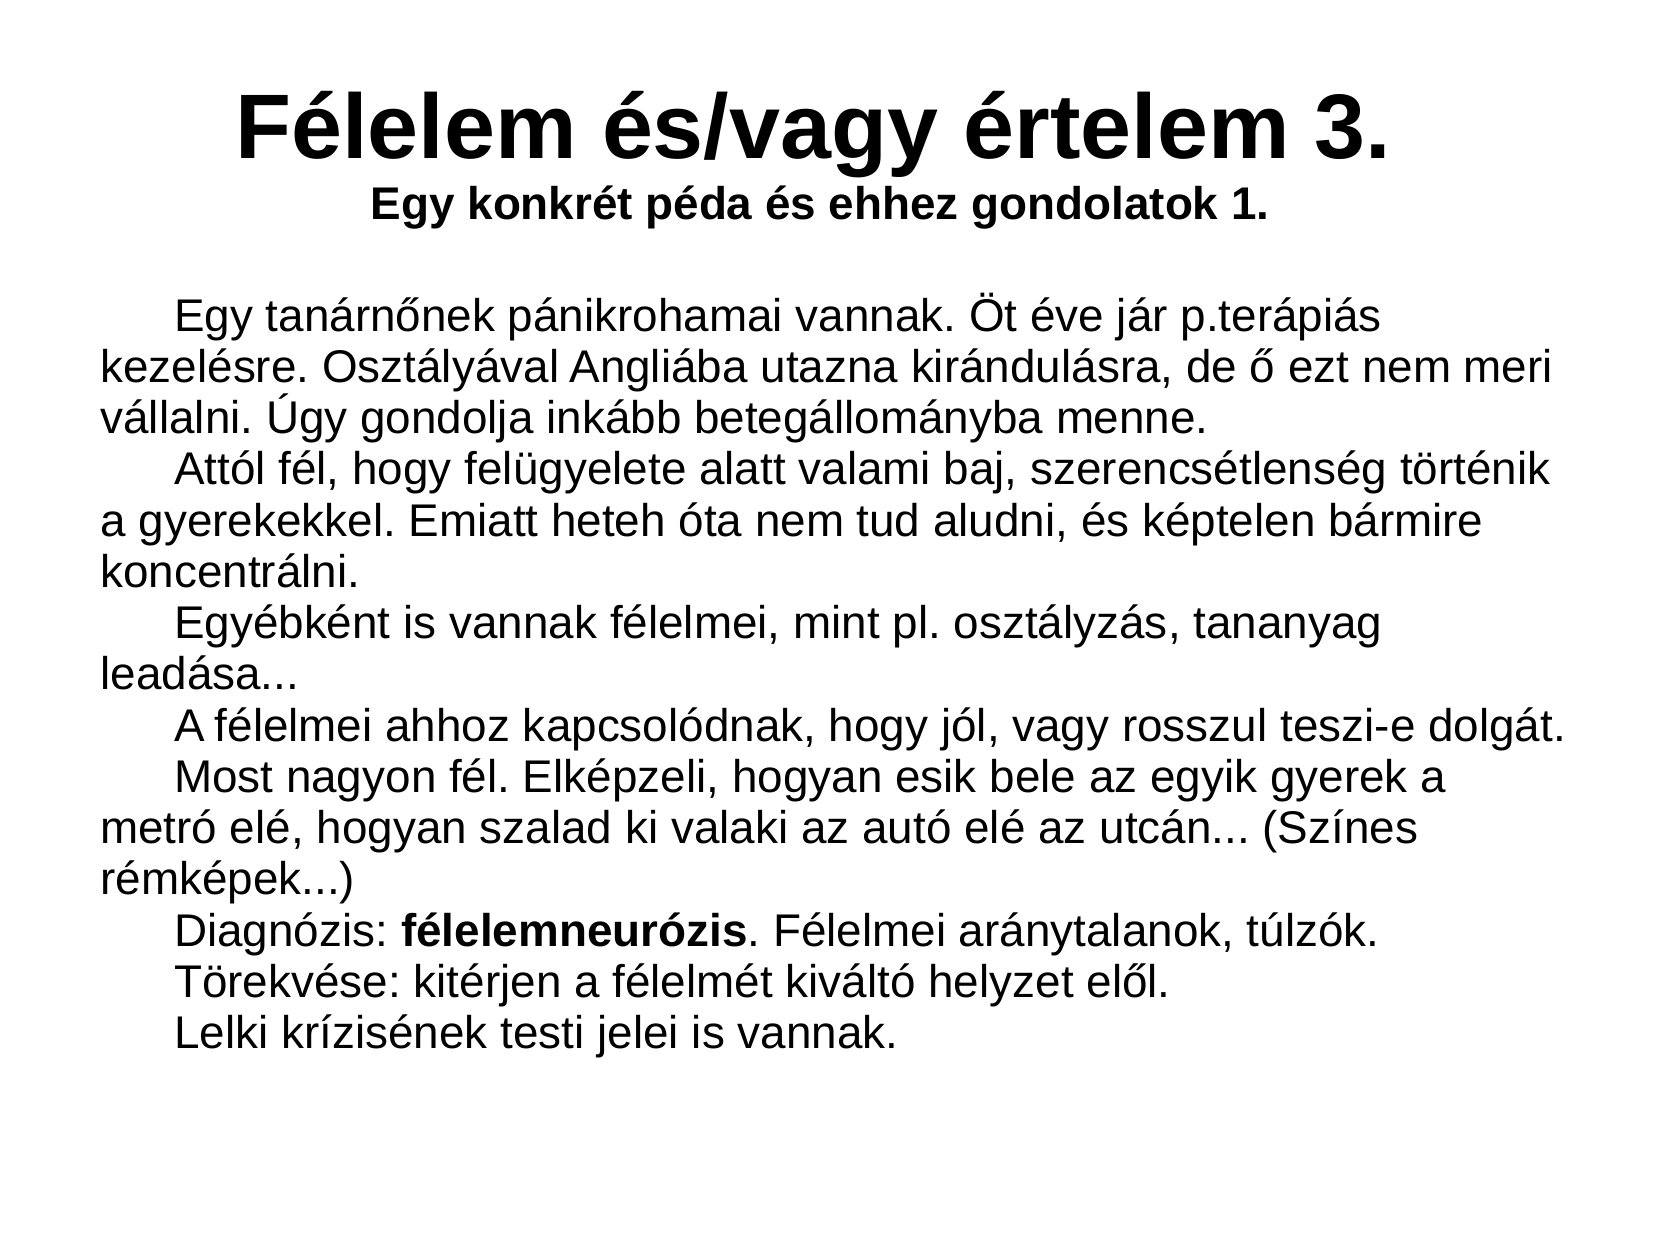

# Félelem és/vagy értelem 3. Egy konkrét péda és ehhez gondolatok 1.
	Egy tanárnőnek pánikrohamai vannak. Öt éve jár p.terápiás kezelésre. Osztályával Angliába utazna kirándulásra, de ő ezt nem meri vállalni. Úgy gondolja inkább betegállományba menne.
	Attól fél, hogy felügyelete alatt valami baj, szerencsétlenség történik a gyerekekkel. Emiatt heteh óta nem tud aludni, és képtelen bármire koncentrálni.
	Egyébként is vannak félelmei, mint pl. osztályzás, tananyag leadása...
	A félelmei ahhoz kapcsolódnak, hogy jól, vagy rosszul teszi-e dolgát.
	Most nagyon fél. Elképzeli, hogyan esik bele az egyik gyerek a metró elé, hogyan szalad ki valaki az autó elé az utcán... (Színes rémképek...)
	Diagnózis: félelemneurózis. Félelmei aránytalanok, túlzók.
	Törekvése: kitérjen a félelmét kiváltó helyzet elől.
	Lelki krízisének testi jelei is vannak.